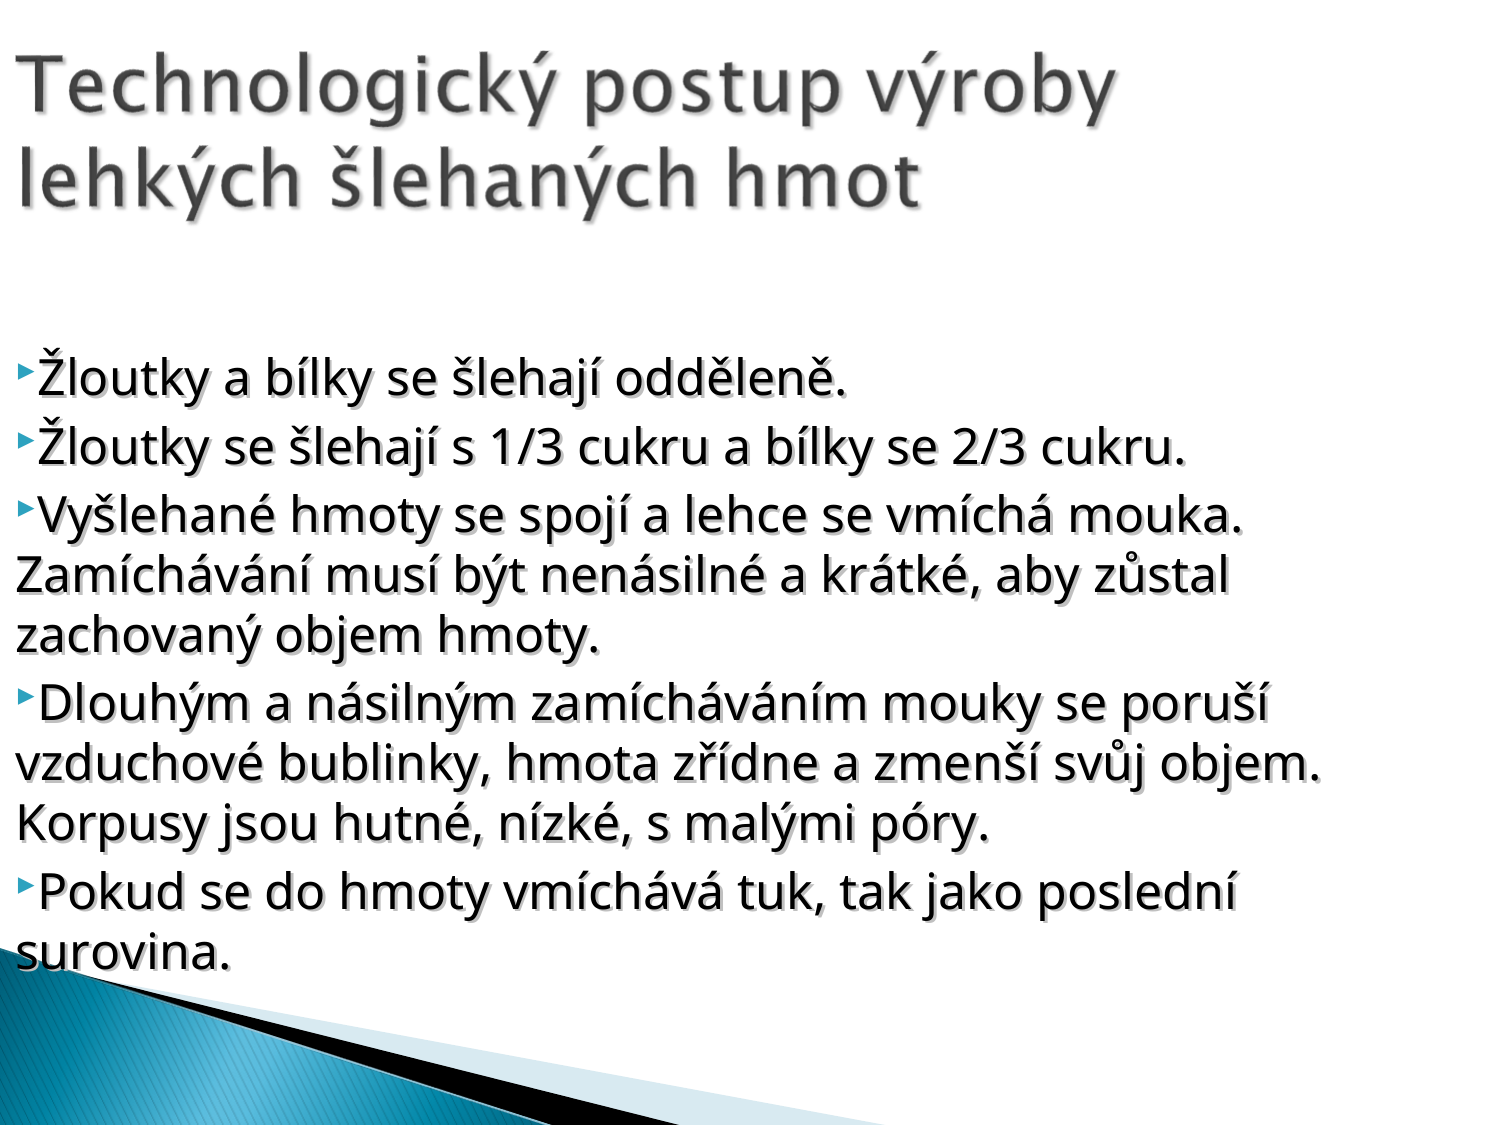

Žloutky a bílky se šlehají odděleně.
Žloutky se šlehají s 1/3 cukru a bílky se 2/3 cukru.
Vyšlehané hmoty se spojí a lehce se vmíchá mouka. Zamíchávání musí být nenásilné a krátké, aby zůstal zachovaný objem hmoty.
Dlouhým a násilným zamícháváním mouky se poruší vzduchové bublinky, hmota zřídne a zmenší svůj objem. Korpusy jsou hutné, nízké, s malými póry.
Pokud se do hmoty vmíchává tuk, tak jako poslední surovina.